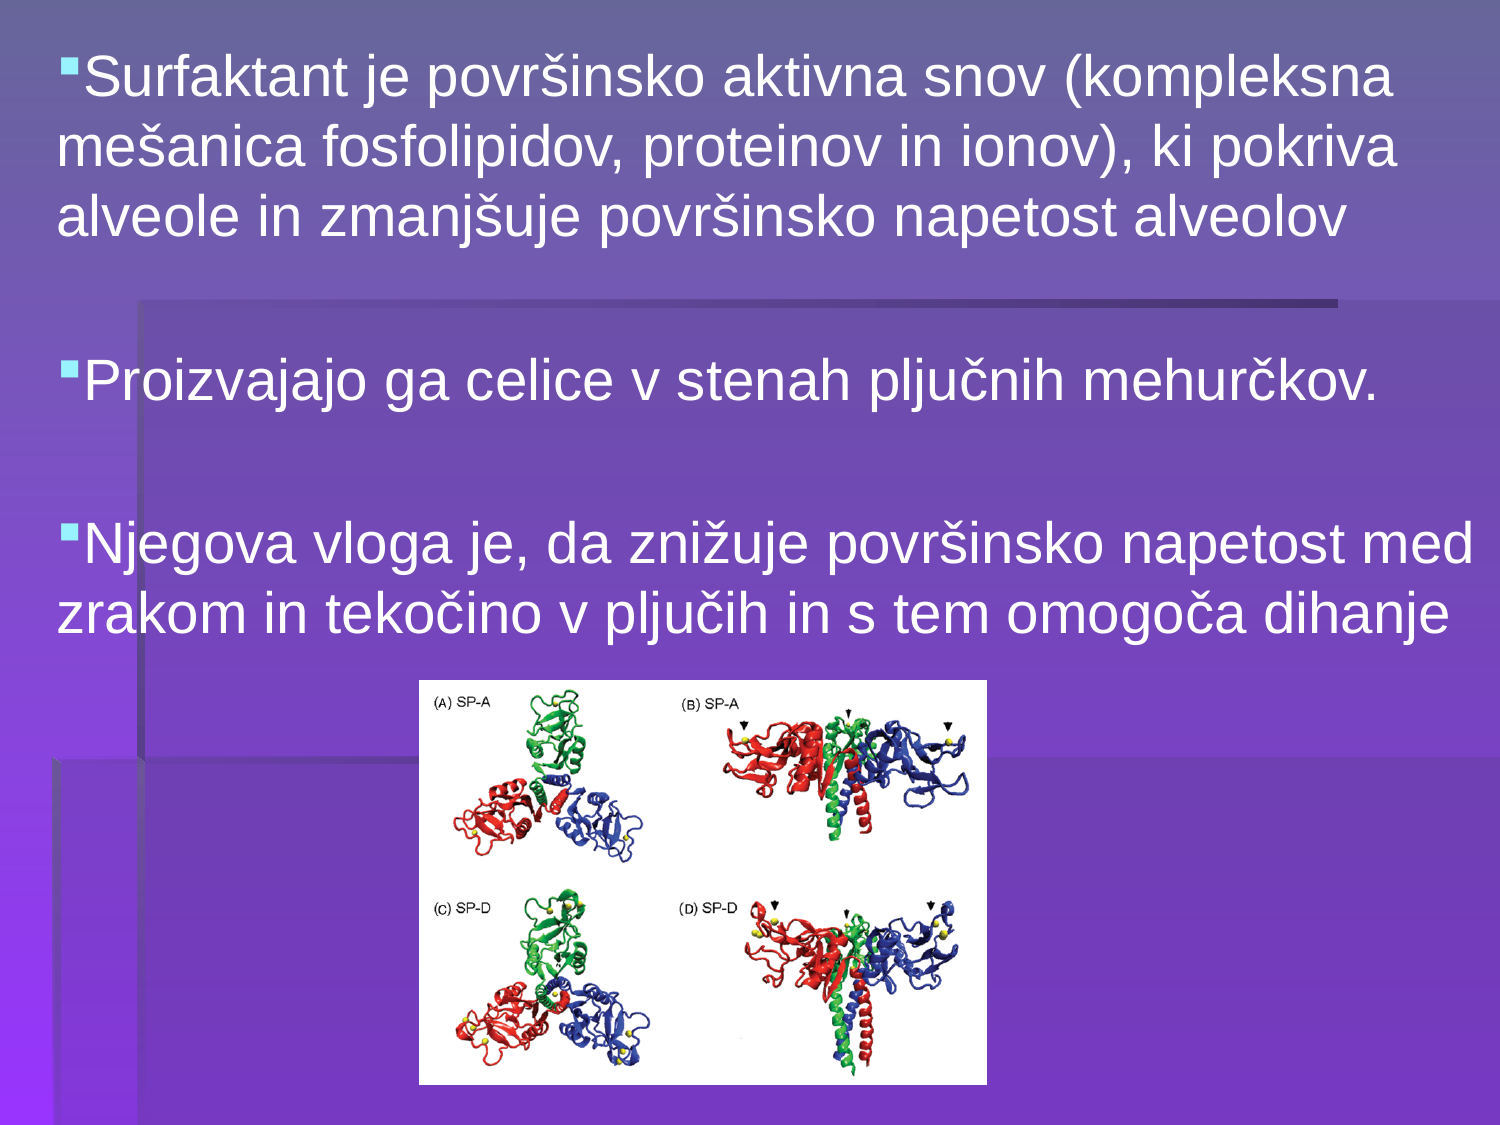

# Surfaktant je površinsko aktivna snov (kompleksna mešanica fosfolipidov, proteinov in ionov), ki pokriva alveole in zmanjšuje površinsko napetost alveolov
Proizvajajo ga celice v stenah pljučnih mehurčkov.
Njegova vloga je, da znižuje površinsko napetost med zrakom in tekočino v pljučih in s tem omogoča dihanje